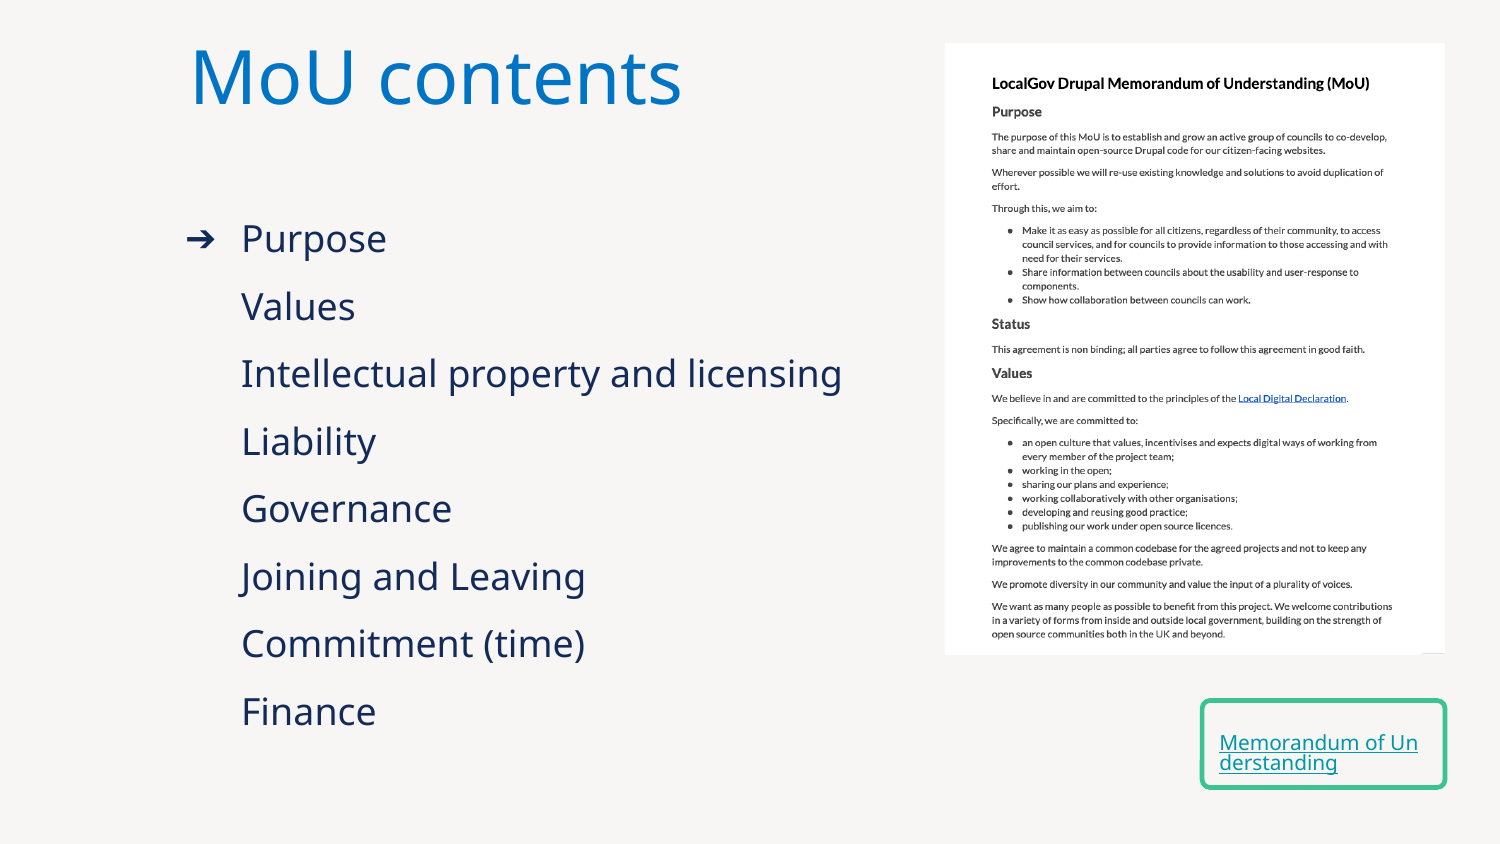

MoU contents
# Purpose Values Intellectual property and licensing Liability Governance Joining and Leaving Commitment (time) Finance
Memorandum of Understanding